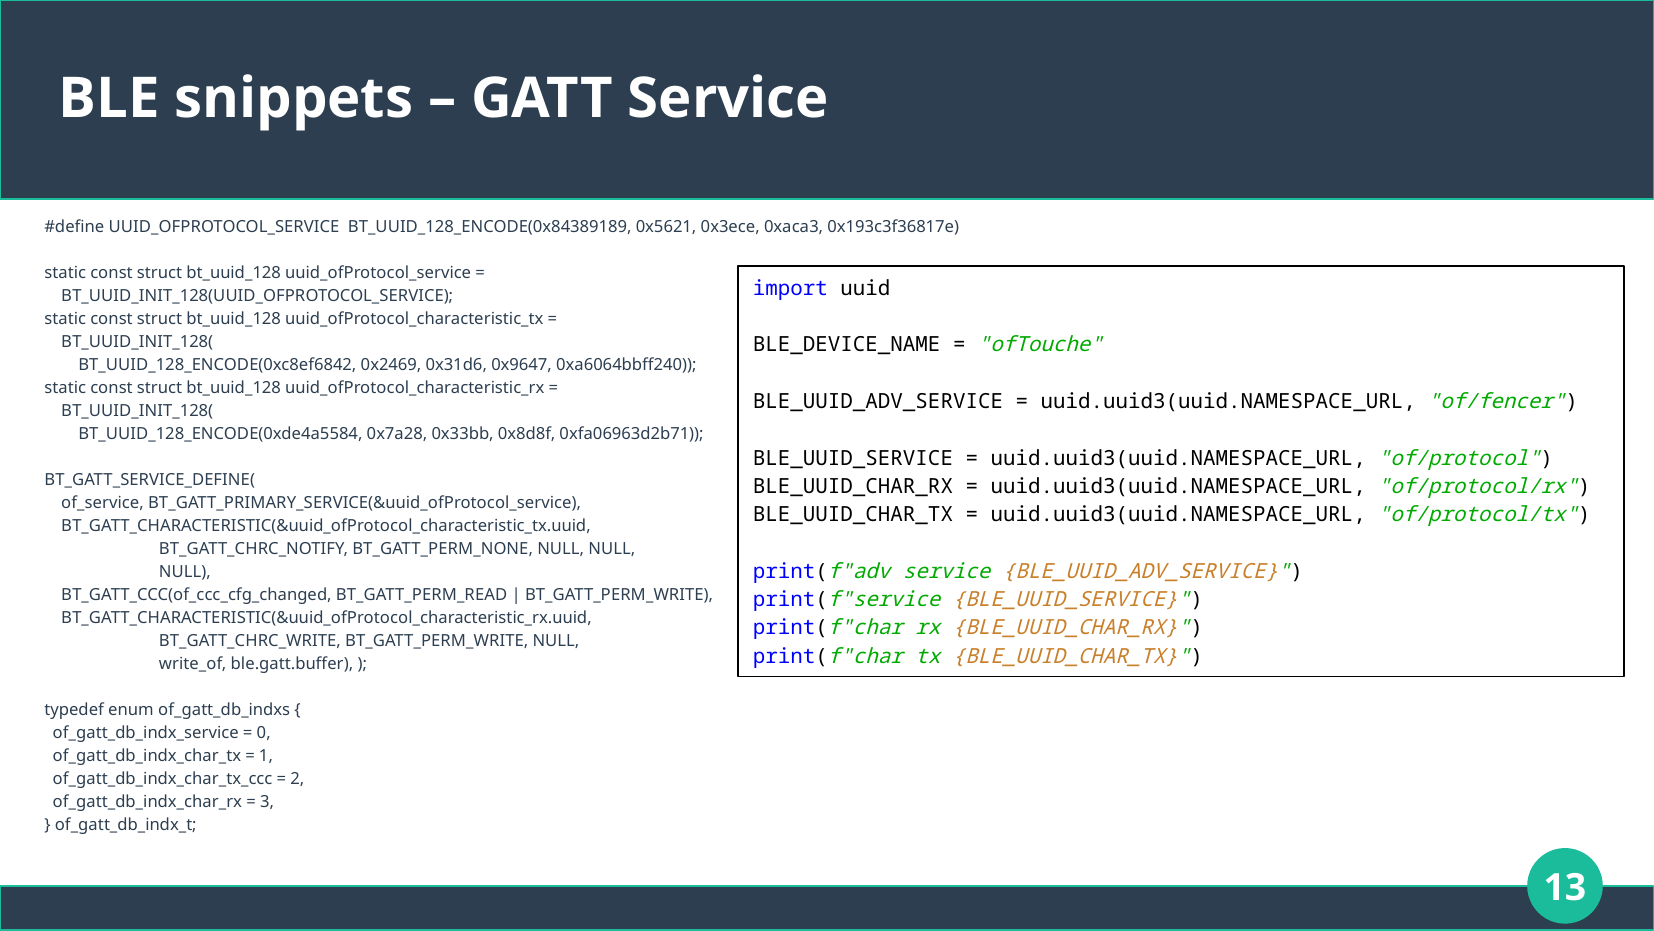

# BLE snippets – GATT Service
#define UUID_OFPROTOCOL_SERVICE BT_UUID_128_ENCODE(0x84389189, 0x5621, 0x3ece, 0xaca3, 0x193c3f36817e)
static const struct bt_uuid_128 uuid_ofProtocol_service =
 BT_UUID_INIT_128(UUID_OFPROTOCOL_SERVICE);
static const struct bt_uuid_128 uuid_ofProtocol_characteristic_tx =
 BT_UUID_INIT_128(
 BT_UUID_128_ENCODE(0xc8ef6842, 0x2469, 0x31d6, 0x9647, 0xa6064bbff240));
static const struct bt_uuid_128 uuid_ofProtocol_characteristic_rx =
 BT_UUID_INIT_128(
 BT_UUID_128_ENCODE(0xde4a5584, 0x7a28, 0x33bb, 0x8d8f, 0xfa06963d2b71));
BT_GATT_SERVICE_DEFINE(
 of_service, BT_GATT_PRIMARY_SERVICE(&uuid_ofProtocol_service),
 BT_GATT_CHARACTERISTIC(&uuid_ofProtocol_characteristic_tx.uuid,
 BT_GATT_CHRC_NOTIFY, BT_GATT_PERM_NONE, NULL, NULL,
 NULL),
 BT_GATT_CCC(of_ccc_cfg_changed, BT_GATT_PERM_READ | BT_GATT_PERM_WRITE),
 BT_GATT_CHARACTERISTIC(&uuid_ofProtocol_characteristic_rx.uuid,
 BT_GATT_CHRC_WRITE, BT_GATT_PERM_WRITE, NULL,
 write_of, ble.gatt.buffer), );
typedef enum of_gatt_db_indxs {
 of_gatt_db_indx_service = 0,
 of_gatt_db_indx_char_tx = 1,
 of_gatt_db_indx_char_tx_ccc = 2,
 of_gatt_db_indx_char_rx = 3,
} of_gatt_db_indx_t;
import uuid
BLE_DEVICE_NAME = "ofTouche"
BLE_UUID_ADV_SERVICE = uuid.uuid3(uuid.NAMESPACE_URL, "of/fencer")
BLE_UUID_SERVICE = uuid.uuid3(uuid.NAMESPACE_URL, "of/protocol")
BLE_UUID_CHAR_RX = uuid.uuid3(uuid.NAMESPACE_URL, "of/protocol/rx")
BLE_UUID_CHAR_TX = uuid.uuid3(uuid.NAMESPACE_URL, "of/protocol/tx")
print(f"adv service {BLE_UUID_ADV_SERVICE}")
print(f"service {BLE_UUID_SERVICE}")
print(f"char rx {BLE_UUID_CHAR_RX}")
print(f"char tx {BLE_UUID_CHAR_TX}")
13